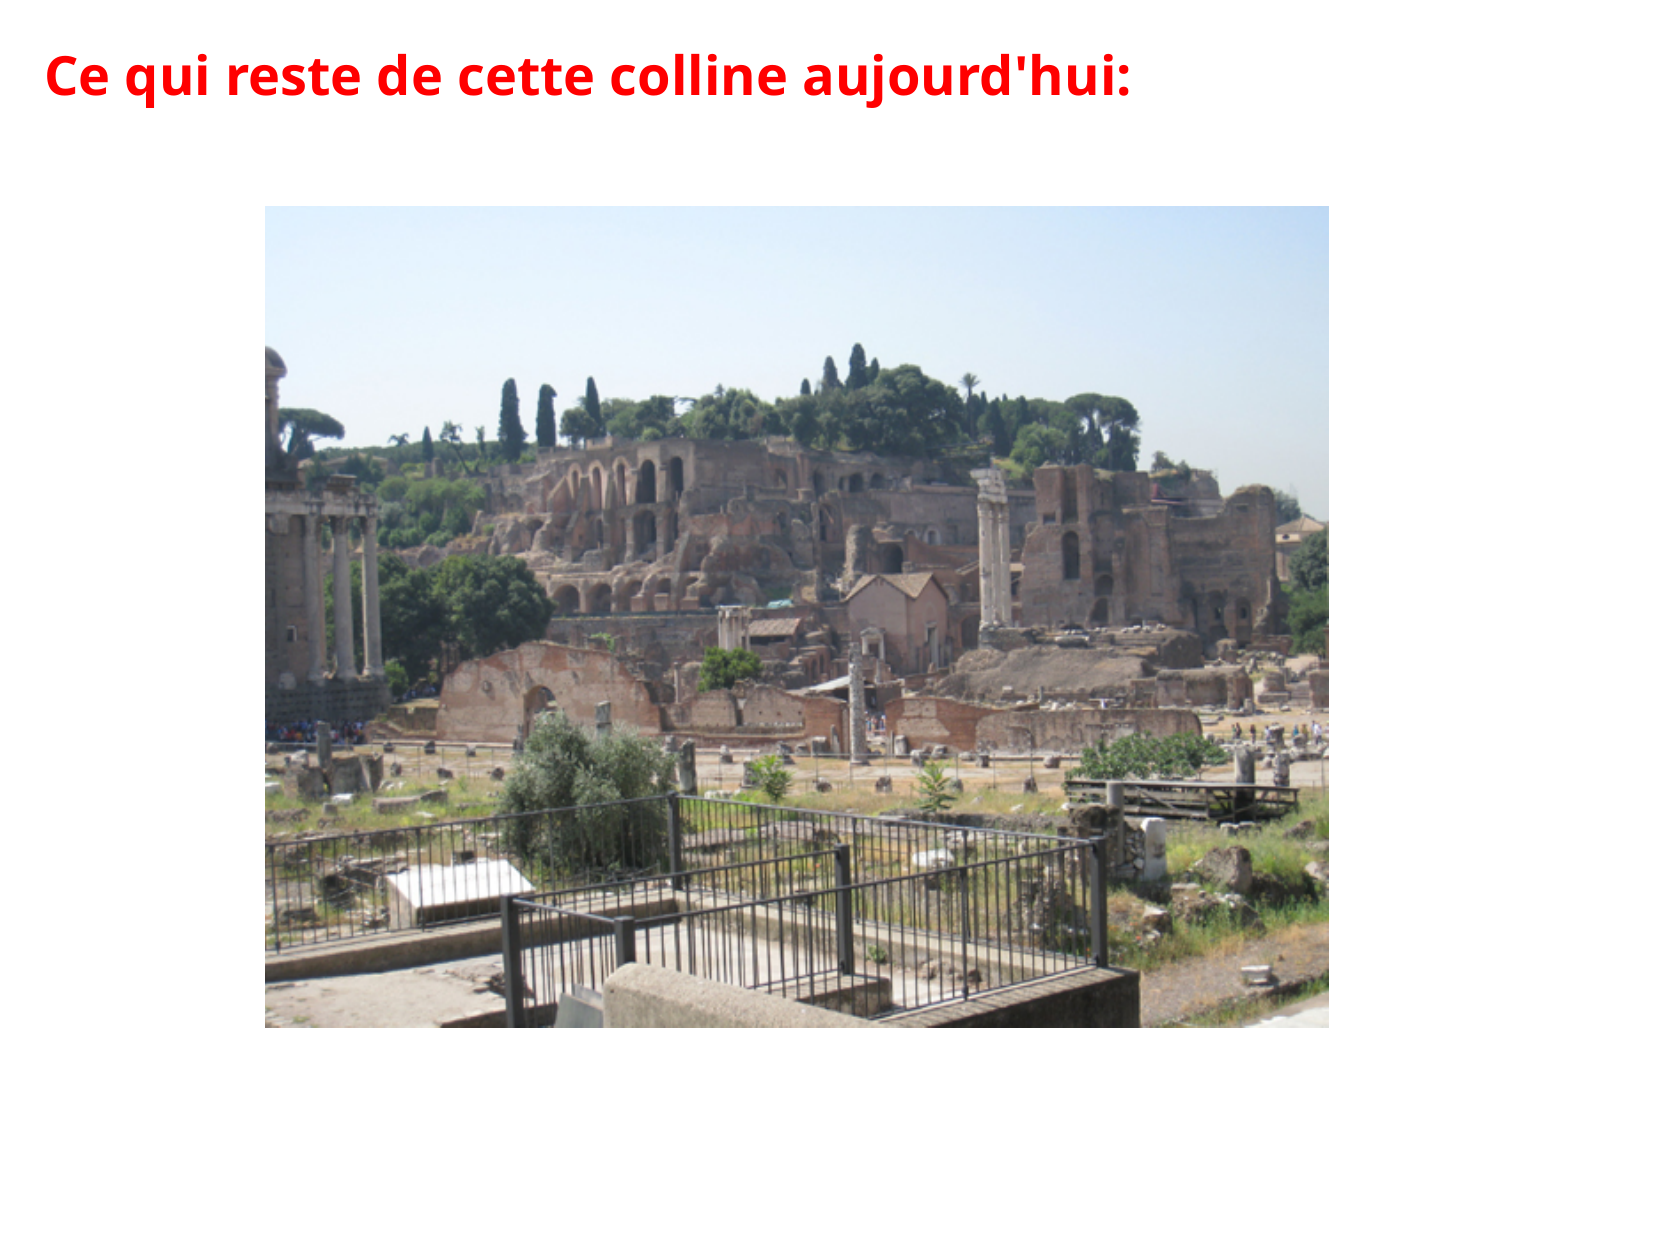

Ce qui reste de cette colline aujourd'hui: